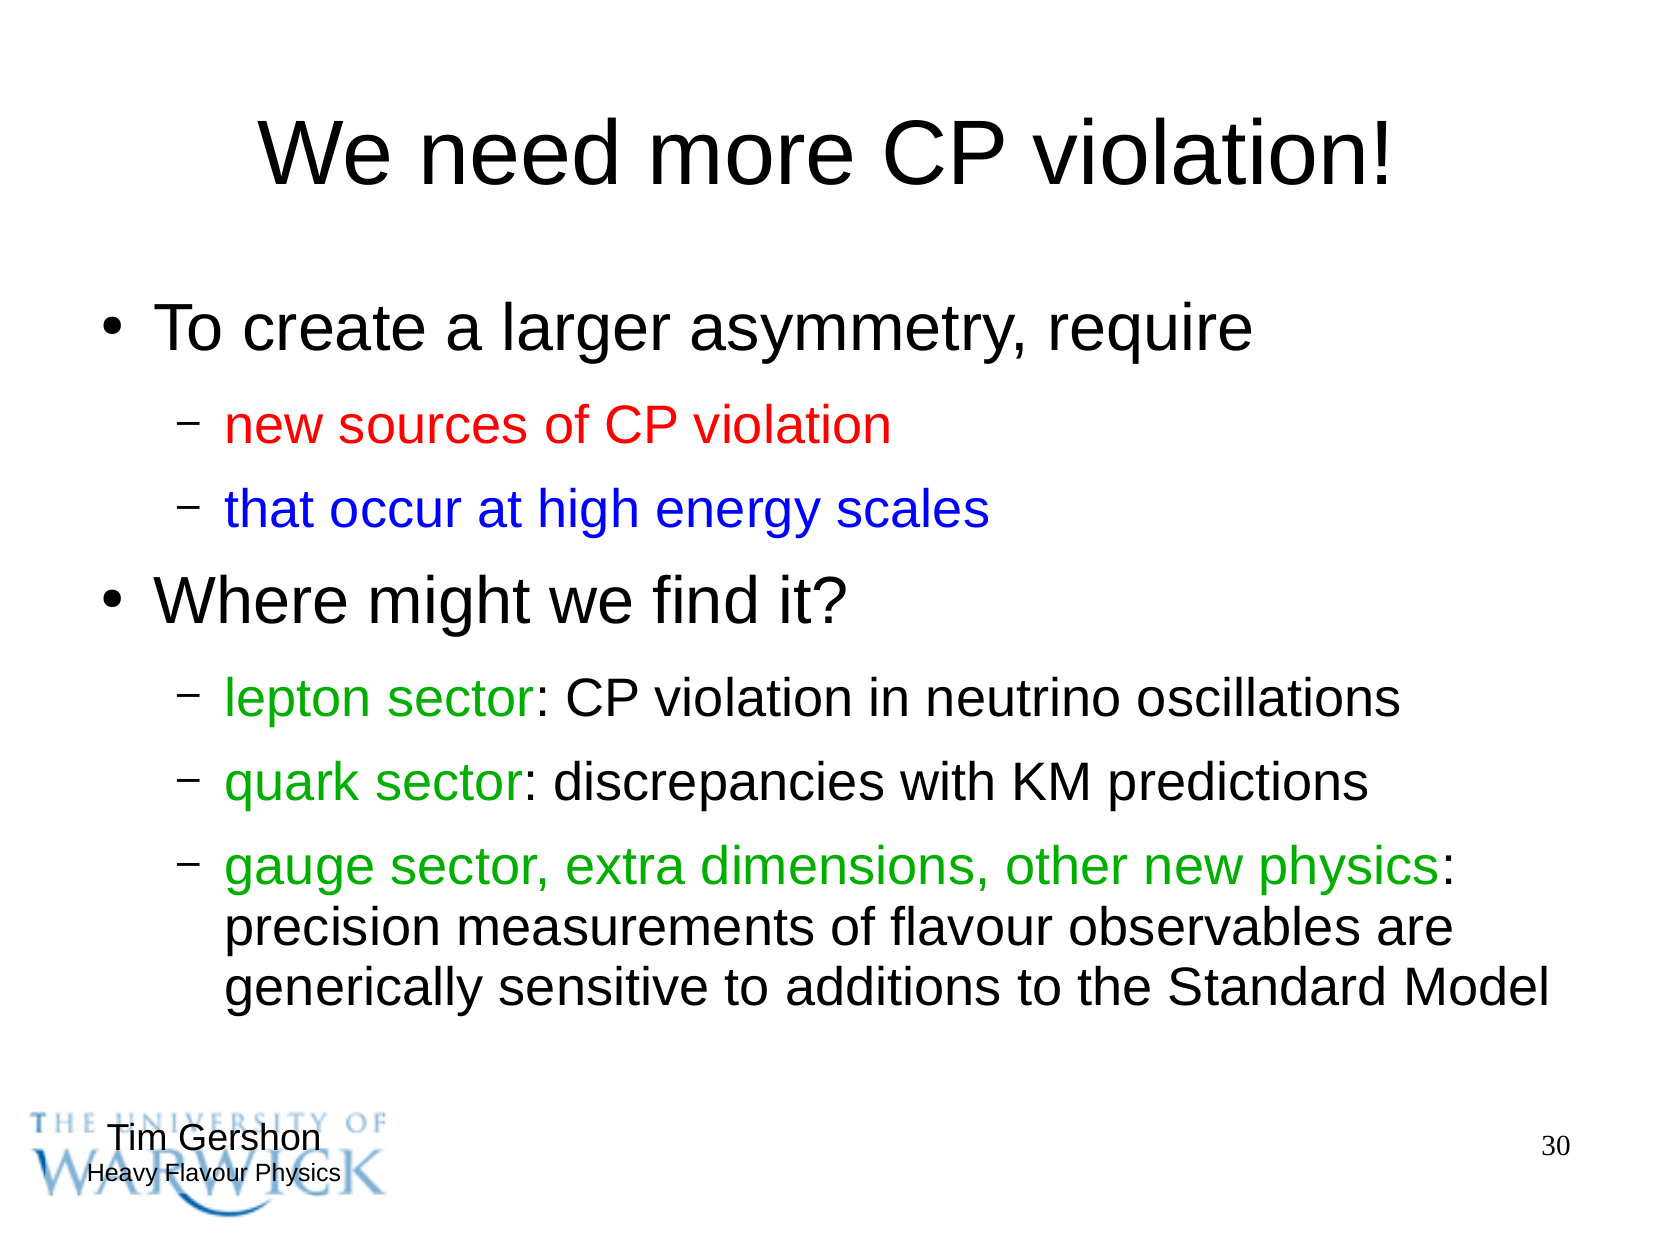

# We need more CP violation!
To create a larger asymmetry, require
new sources of CP violation
that occur at high energy scales
Where might we find it?
lepton sector: CP violation in neutrino oscillations
quark sector: discrepancies with KM predictions
gauge sector, extra dimensions, other new physics: precision measurements of flavour observables are generically sensitive to additions to the Standard Model
Tim Gershon
Heavy Flavour Physics
30